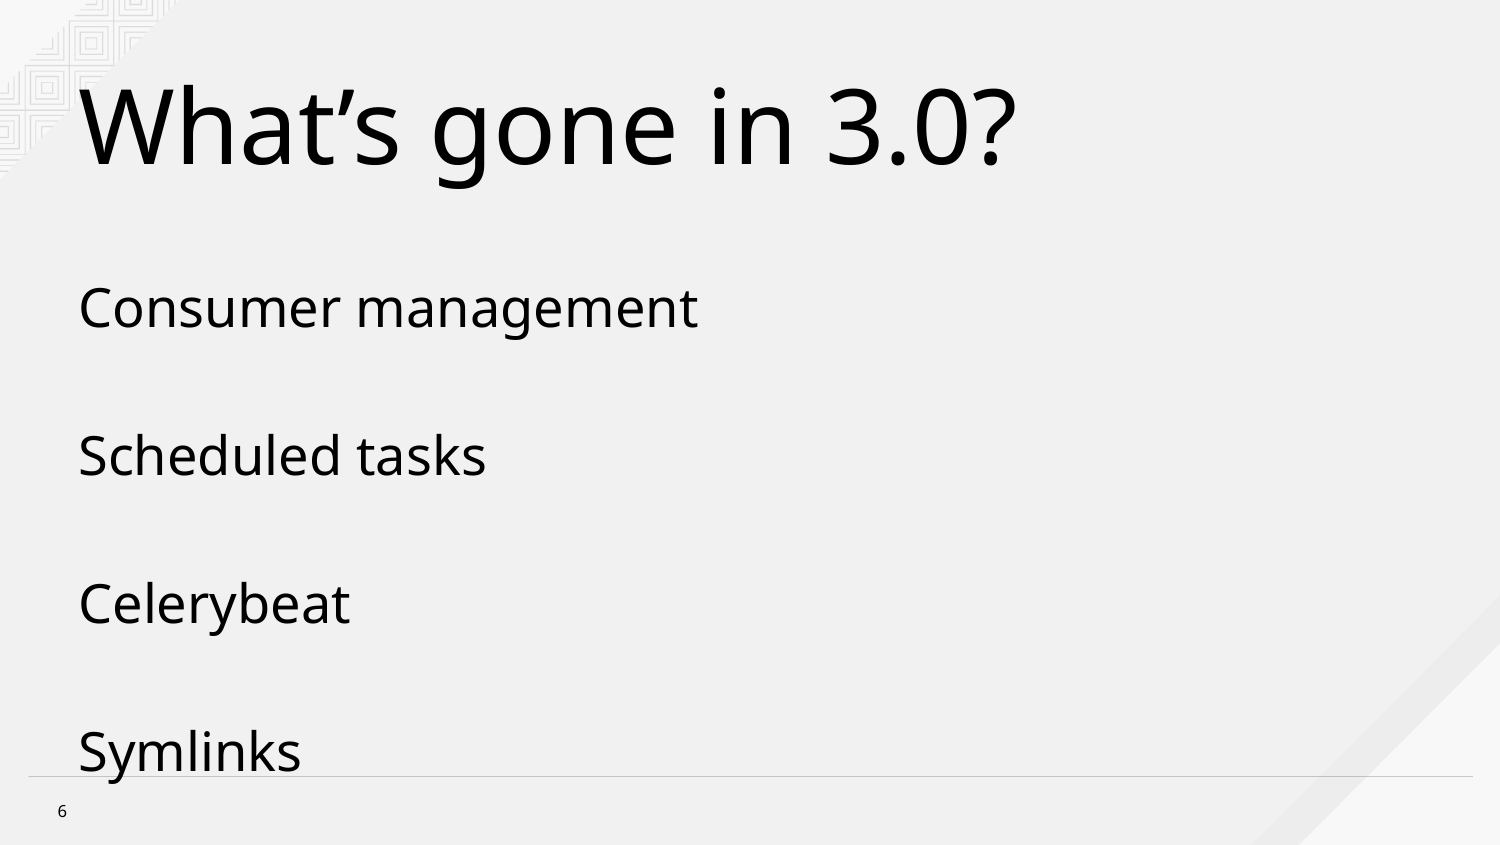

What’s gone in 3.0?
Consumer management
Scheduled tasks
Celerybeat
Symlinks
6